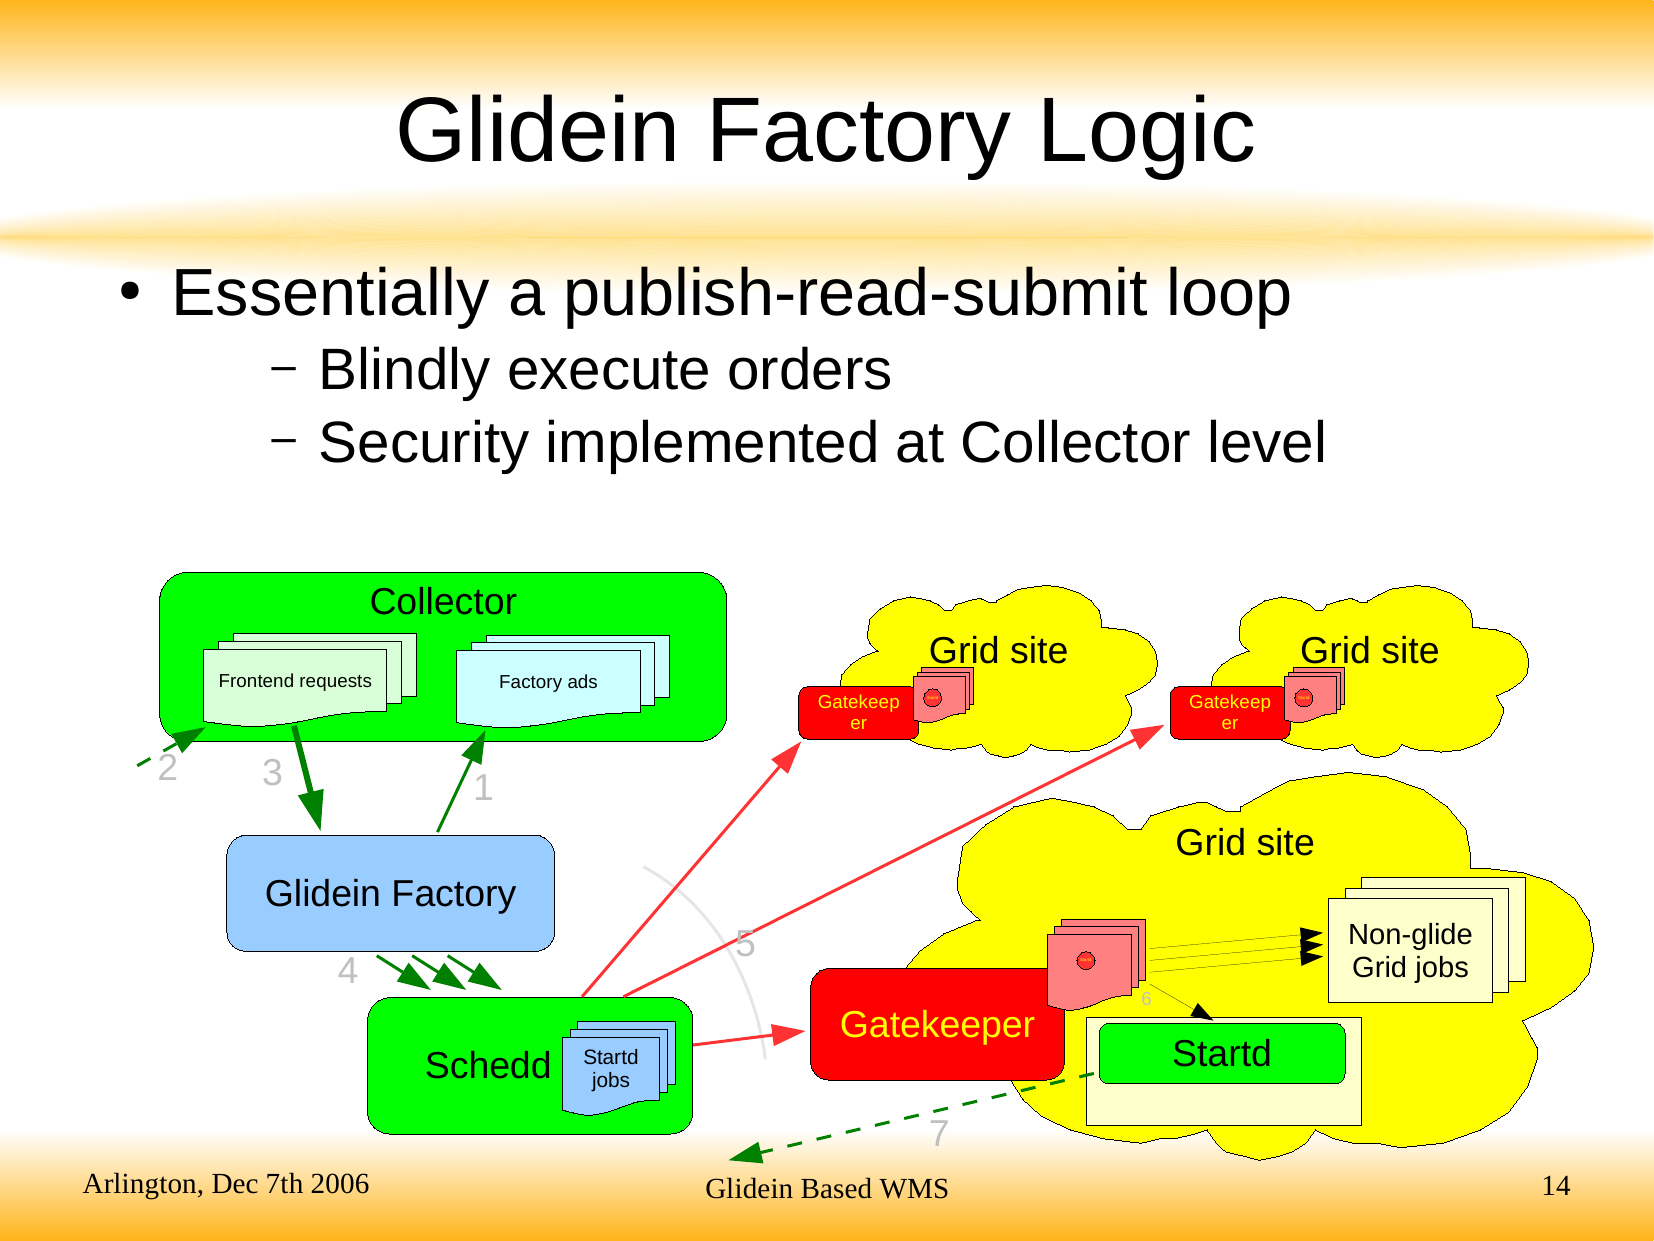

# Glidein Factory Logic
Essentially a publish-read-submit loop
Blindly execute orders
Security implemented at Collector level
Collector
Grid site
Grid site
Frontend requests
Factory ads
Gatekeeper
Gatekeeper
Startd
Startd
2
3
1
Grid site
Glidein Factory
Non-glide
Grid jobs
5
4
Startd
Gatekeeper
6
Schedd
Startd
jobs
Startd
7
Arlington, Dec 7th 2006
14
Glidein Based WMS